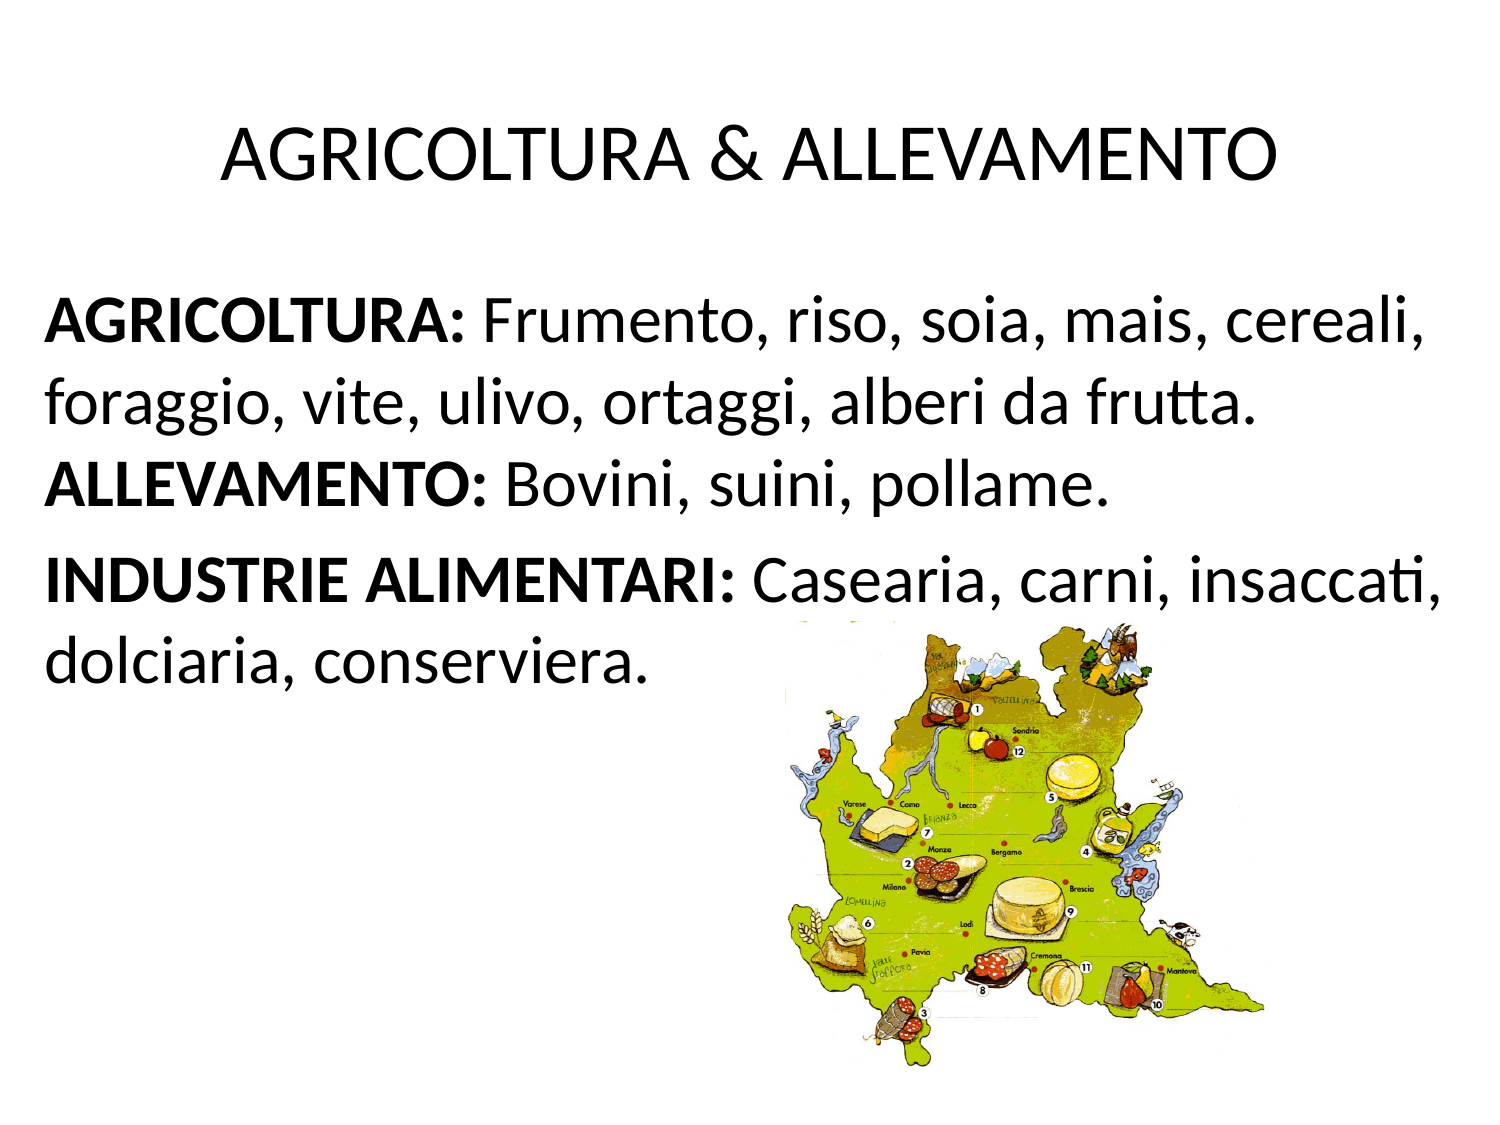

# AGRICOLTURA & ALLEVAMENTO
AGRICOLTURA: Frumento, riso, soia, mais, cereali, foraggio, vite, ulivo, ortaggi, alberi da frutta.
ALLEVAMENTO: Bovini, suini, pollame.
INDUSTRIE ALIMENTARI: Casearia, carni, insaccati, dolciaria, conserviera.